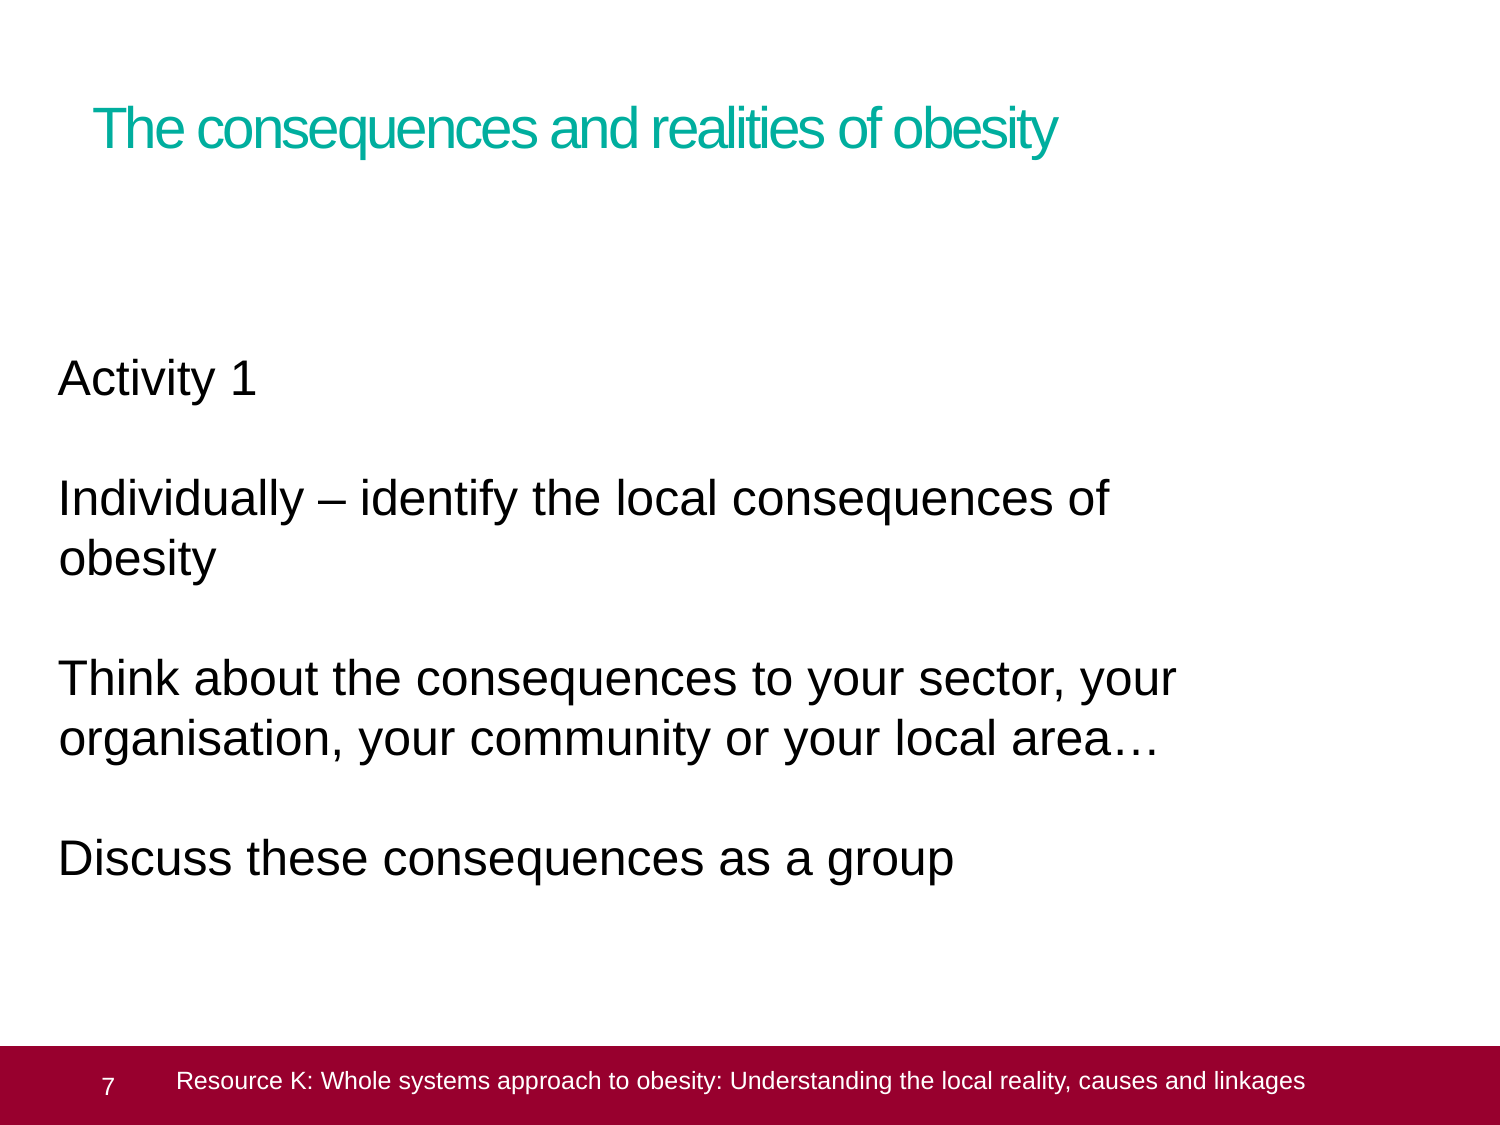

The consequences and realities of obesity
# Activity 1
Individually – identify the local consequences of obesity
Think about the consequences to your sector, your organisation, your community or your local area…
Discuss these consequences as a group
Resource K: Whole systems approach to obesity: Understanding the local reality, causes and linkages
 6